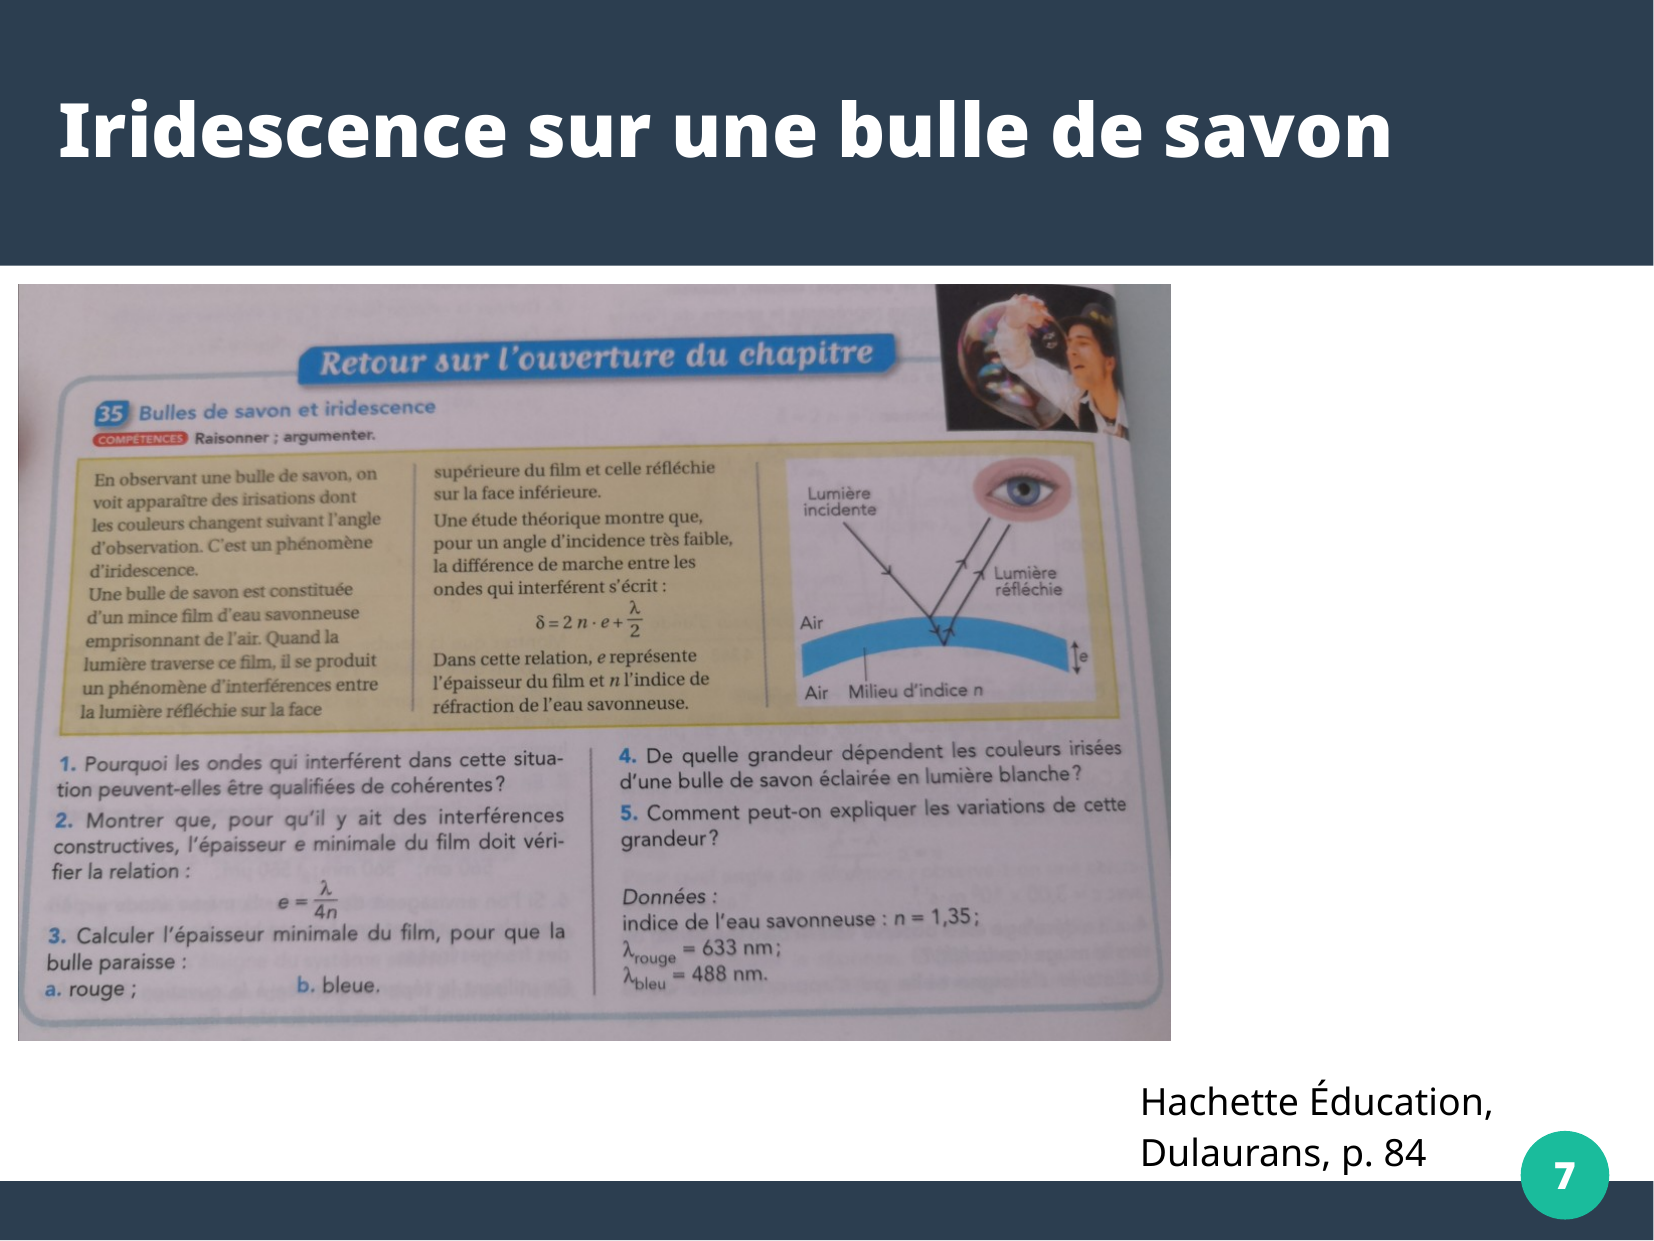

# Iridescence sur une bulle de savon
Hachette Éducation,
Dulaurans, p. 84
7